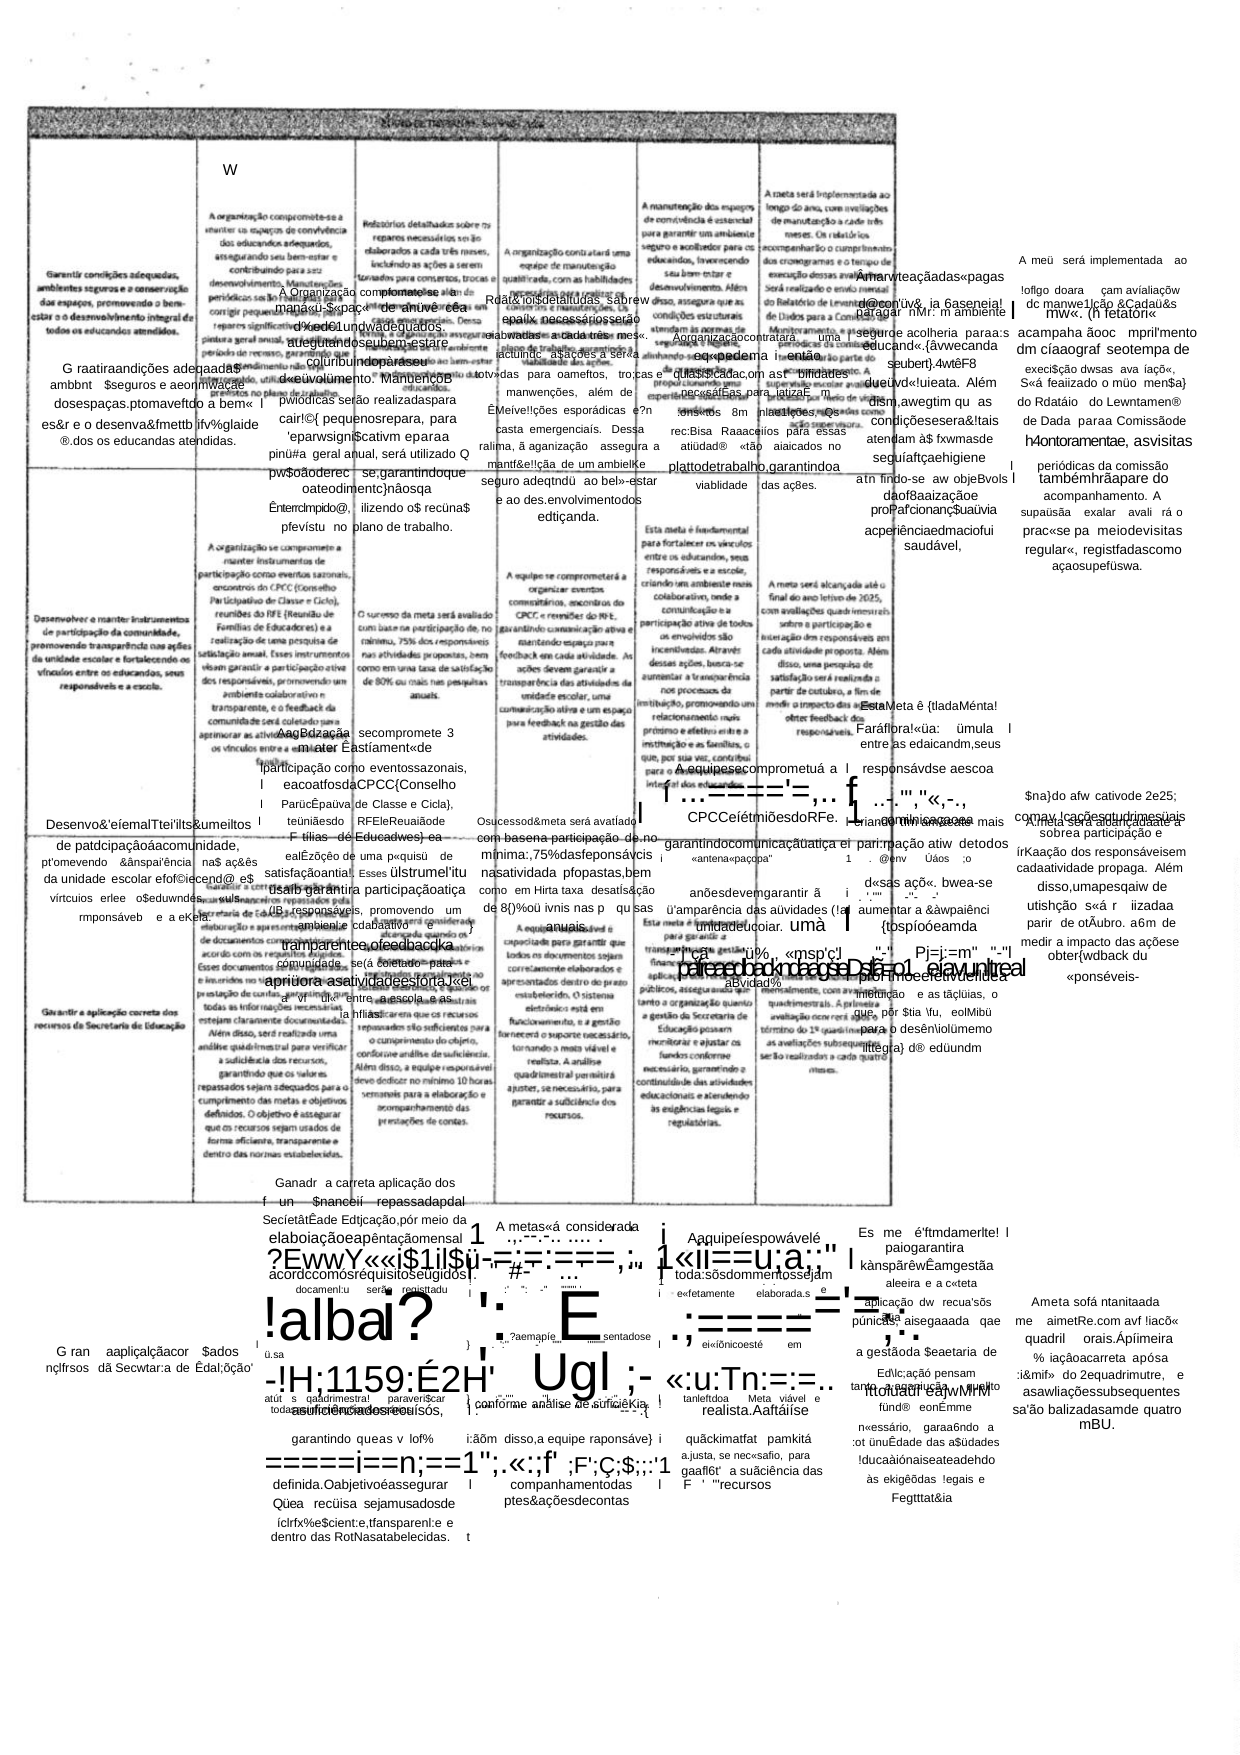

W
A meü será implementada ao
Âmarwteaçãadas«pagas
!oflgo doara çam avíaliaçõw
d@con'üv& ia 6aseneia! dc manwe1lção &Cadaü&s
Â Organização compfomate-se
a
Rdãt&'ioi$detaltudas sabrew
epaílx necessáriosserão
eiabwadas a cada três mes«.
iactuindc a$ações a ser«a
l
seguroe acolheria paraa:s acampaha ãooc mpril'mento
maná«ü-$«paç« de anüvê cêa
d%ed€1undwadequados.
auegutandoseubem-estare
colüribuindopàraseu
mw«. (h fetatóri«
paragar nMr: m ambiente
Ãorganizaçãocontratará uma
eq«pedema i então
l
educand«.{âvwecanda
seubert}.4wtêF8
dm cíaaograf seotempa de
execi$ção dwsas ava íaçõ«,
G raatiraandições adeqaada$
ambbnt $seguros e aeonmwaçãe
dosespaças.ptomaveftdo a bem«
totv»das para oameftos, tro;cas e qula$i$!cadac,om ast bifidades
d«eüvolümento. ManuençõB
dueüvd«!uieata. Além S«á feaiizado o müo men$a}
dism,awegtim qu as do Rdatáio do Lewntamen®
condiçõesesera&!tais de Dada paraa Comissãode
manwenções, além de
ÊMeíve!!ções esporádicas e?n
casta emergenciaís. Dessa
nec«sáfÊas para iatizaÊ
:ons«tos 8m nlae1lções, Qs
rec:Bisa Raaaceiíos para essas
m
pwiódícas serão realizadaspara
cair!©{ pequenosrepara, para
'eparwsigni$cativm eparaa
pinü#a geral anual, será utilizado Q
pw$oãoderec se,garantindoque
oateodimentc}nâosqa
l
es&r e o desenva&fmettb ifv%glaide
®.dos os educandas atendidas.
h4ontoramentae, asvisitas
atendam à$ fxwmasde
seguíaftçaehigiene
atn findo-se aw objeBvols l tambémhrãapare do
ralima, ã aganização assegura a atiüdad® «tão aiaicados no
mantf&e!!çãa de um ambielKe
seguro adeqtndü ao bel»-estar
e ao des.envolvimentodos
edtiçanda.
plattodetrabalho,garantindoa
viablidade das aç8es.
l
periódicas da comissão
daof8aaizaçãoe
proPaf'cionanç$uaüvia
acompanhamento. A
supaüsãa exalar avali rá o
prac«se pa meiodevisitas
regular«, registfadascomo
açaosupefüswa.
Ênterrclmpido@, ilizendo o$ recüna$
pfevístu no plano de trabalho.
acperiênciaedmaciofui
saudável,
EstaMeta ê {tladaMénta!
Faráflora!«üa: ümula
entre as edaicandm,seus
l
AagBdzaçãa secompromete 3
m ater Êastíament«de
A equipesecomprometuá a
í ...===='=,..
CPCCeíétmiõesdoRFe.
l
responsávdse aescoa
lparticipação como eventossazonais,
f
l criando tfm am&eate mais A.meta será alcançadaaté a
l
eacoatfosdaCPCC{Conselho
ParücÊpaüva de Classe e Cicla},
teüniãesdo RFEleReuaiãode
F tílias dé Educadwes} ea
ealÊzõçêo de uma p«quisü de
..-.'","«,-.,
.comilnicaçaoea
$na}do afw cativode 2e25;
1
Osucessod&meta será avatÍadol
com basena participação de.no
mínima:,75%dasfeponsávcis
l
l
comav !caçõesqtudrimesüais
sobrea participação e
Desenvo&'eíemalTtei'ilts&umeiltos
garantindocomunicaçãüatiça ei pari:rpação atiw detodos
.
de patdcipaçâoáacomunidade,
pt'omevendo &ânspai'ência na$ aç&ês
da unidade escolar efof©iecend@ e$
vírtcuios erlee o$eduwndés, «uls
írKaação dos responsáveisem
cadaatividade propaga. Além
disso,umapesqaiw de
utishção s«á r iizadaa
parir de otÃubro. a6m de
i
«antena«paçopa"
1
@env Úáos ;o
satisfaçãoantia!. Esses ülstrumel'itu nasatividada pfopastas,bem
üsaíb garantira participaçãoatiça como em Hirta taxa desatÍs&ção
de 8{)%oü ivnis nas p qu sas
d«sas açõ«. bwea-se
. '.'"' -''- -'
anõesdevemgarantir ã
i
l
ü'amparência das aüvidades (!al aumentar a &àwpaiênci
(IB responsáveis, promovendo um
rmponsáveb
e
a eKela.
umà
{tospíoóeamda
ambienl:e cdabaativo
e
}
anuais.
unidadeucoiar.
'-"j"çã' 'ü% , «msp'ç'l
pafreaedbackndaagsieDstlã=o1 eíavunltreal
medir a impacto das açõese
obter{wdback du
tramparentee,ofeedbacdka
cómunídade se(á coietado pata
apriüora asatividadeesfórtaJ«ei
."-" Pj=j:=m" "-"l
l próHmoeefêtivüeflüea
«ponséveis-
aBvidad%
ini6tuição e as tãçlüias,
que, põr $tia \fu, eolMibü
para o desên\iolümemo
ilttegra} d® edüundm
o
a
vf ul« entre a escola e as
ía hflias.
Ganadr a carreta aplicação dos
un $nanceií repassadapdal
f
SecíetâtÊade Edtjcação,pór meio da
elaboiaçãoeapêntaçãomensal
1
i
A metas«á considerada
.,.--.-.. .... . ' '
Es me é'ftmdamerlte! l
paiogarantira
kànspãrêwÊamgestãa
Aaquipeíespowávelé
?EwwY««i$1il$ü-=:=:===,:. 1«ii==u;a;;" l
acordccomósréquisitoseügidosl. '' #-' ...'
''' l toda:sõsdommentossejam
':?aemapíeEsentadose
!
l
1
i
.
e«fetamente elaborada.s
.
"
'' ='=ãüa
i?
aleeira e a c«teta
aplicação dw recua'sõs
:
a gestãoda $eaetaria de
!
ü.sa
todasasinfortnlaçõan&essárias
doc
am
enl:u
serão registtadu
:' '': -'' '''''"'.'
e
a
l
b
a
.;===
=
;
.
Ameta sofá ntanitaada
púnicas, aisegaaada qae me aimetRe.com avf !iacõ«
quadril orais.Ápíimeira
% iaçâoacarreta apósa
:i&mif» do 2equadrimutre,
asawliaçõessubsequentes
sa'ão balizadasamde quatro
mBU.
' Ugl ;- «:u:Tn:=:=.. tanto a aganiuçãa quallto
l
}
.
':''
-' '"''
'''"''''
l
ei«íõnicoesté em
G ran aapliçalçãacor $ados
nçlfrsos dã Secwtar:a de Êdal;õção'
-!H;1159:É2H'
Ed\lc;açãó pensam
íttoiüaüf eajwMrM
fünd® eonÉmme
e
atút
s qaadrimestra! paraveri$car
asuficiênciadosrecuísós, l :''"' '''' '''' '' '' ''' '''--'-'.{
}
. .. :''-''''
.''l..
-- -.;-:''
.
l
tanleftdoa Meta viável
realista.Aaftáiíse
e
! conforme análise de suficiêKia.
!
n«essário, garaa6ndo
a
garantindo queas v lof%
i:ãõm disso,a equipe raponsáve} i quãckimatfat pamkitá
:ot ünuÊdade das a$üdades
!ducaàiónaiseateadehdo
às ekigêõdas !egais e
Fegtttat&ia
=====i==n;==1'';.«:;f' ;F';Ç;$;;:'1 a.justa, se nec«safio, para
gaafl6t' a suãciência das
definida.Oabjetivoéassegurar
Qüea recüisa sejamusadosde
l
companhamentodas
ptes&açõesdecontas
l
F
' '''recursos
íclrfx%e$cient:e,tfansparenl:e e
dentro das RotNasatabelecidas.
t
!
]